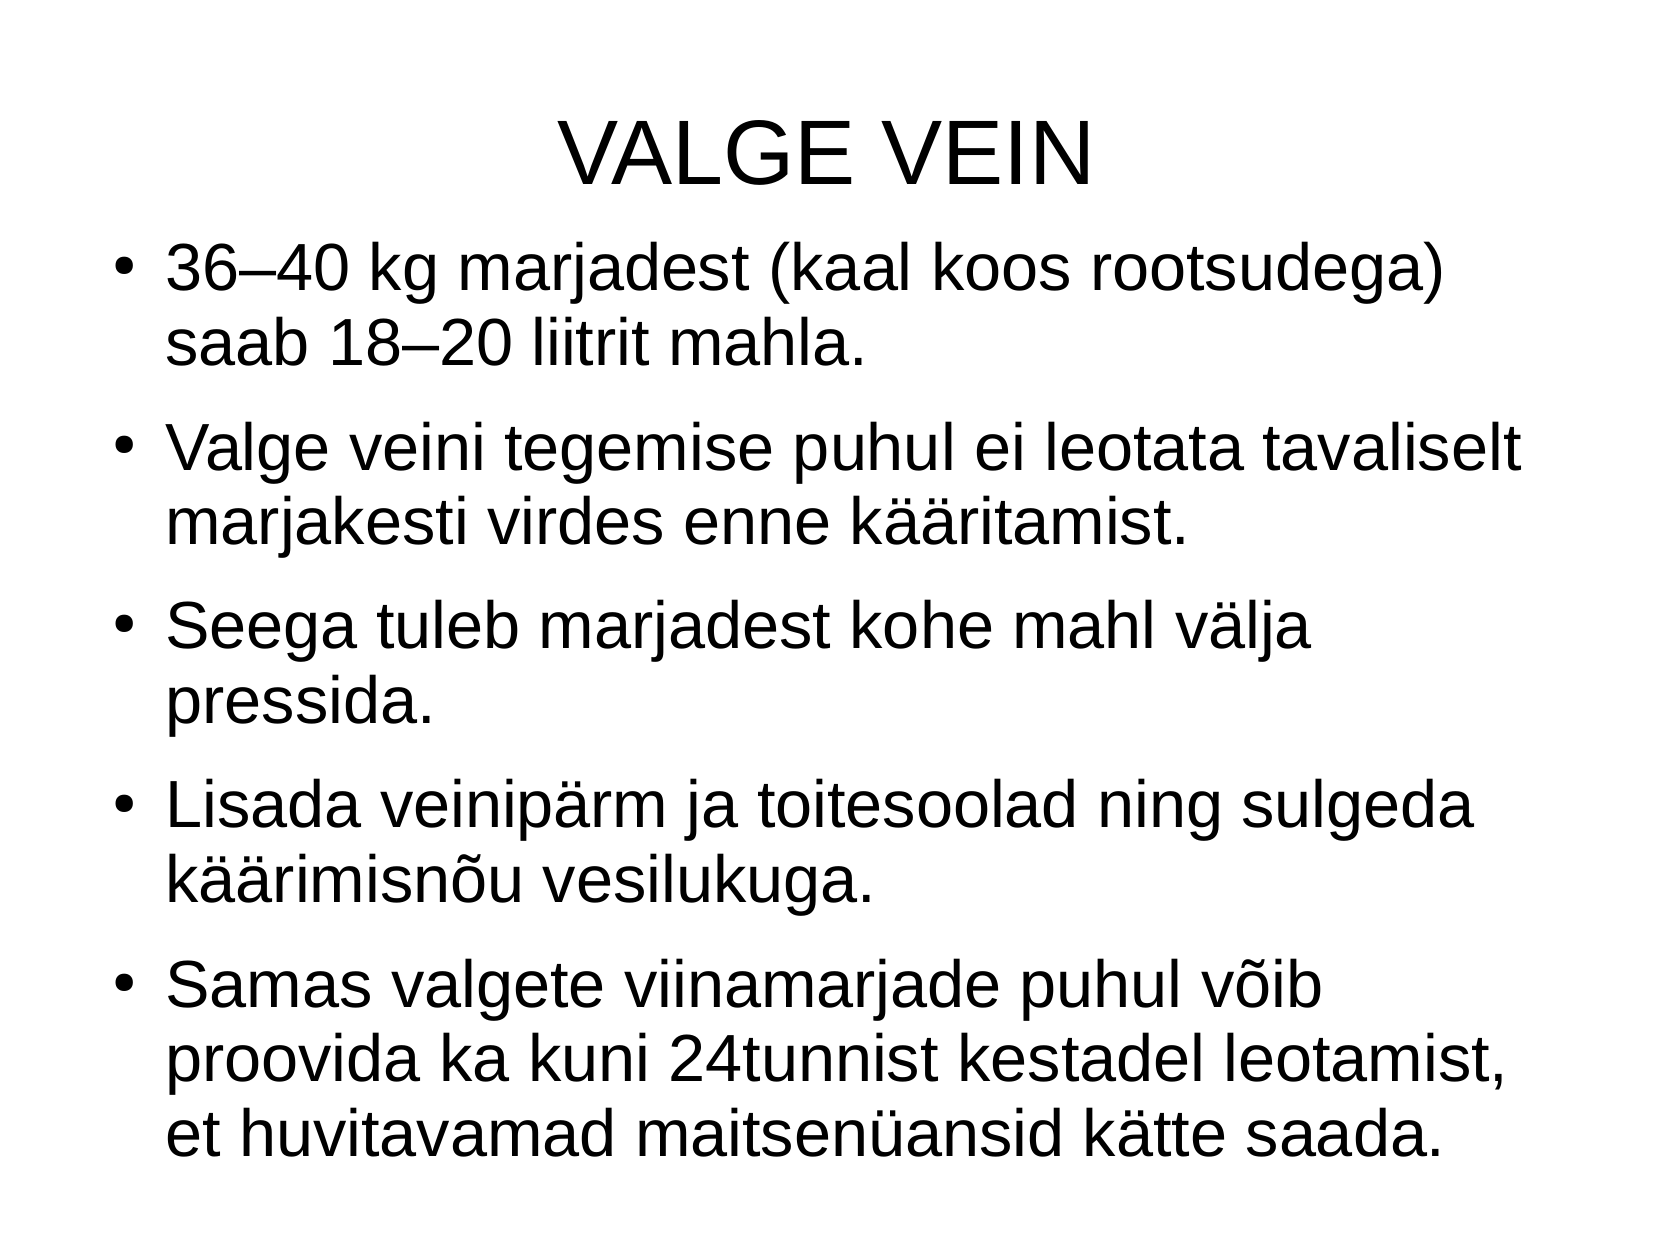

# VALGE VEIN
36–40 kg marjadest (kaal koos rootsudega) saab 18–20 liitrit mahla.
Valge veini tegemise puhul ei leotata tavaliselt marjakesti virdes enne kääritamist.
Seega tuleb marjadest kohe mahl välja pressida.
Lisada veinipärm ja toitesoolad ning sulgeda käärimisnõu vesilukuga.
Samas valgete viinamarjade puhul võib proovida ka kuni 24tunnist kestadel leotamist, et huvitavamad maitsenüansid kätte saada.